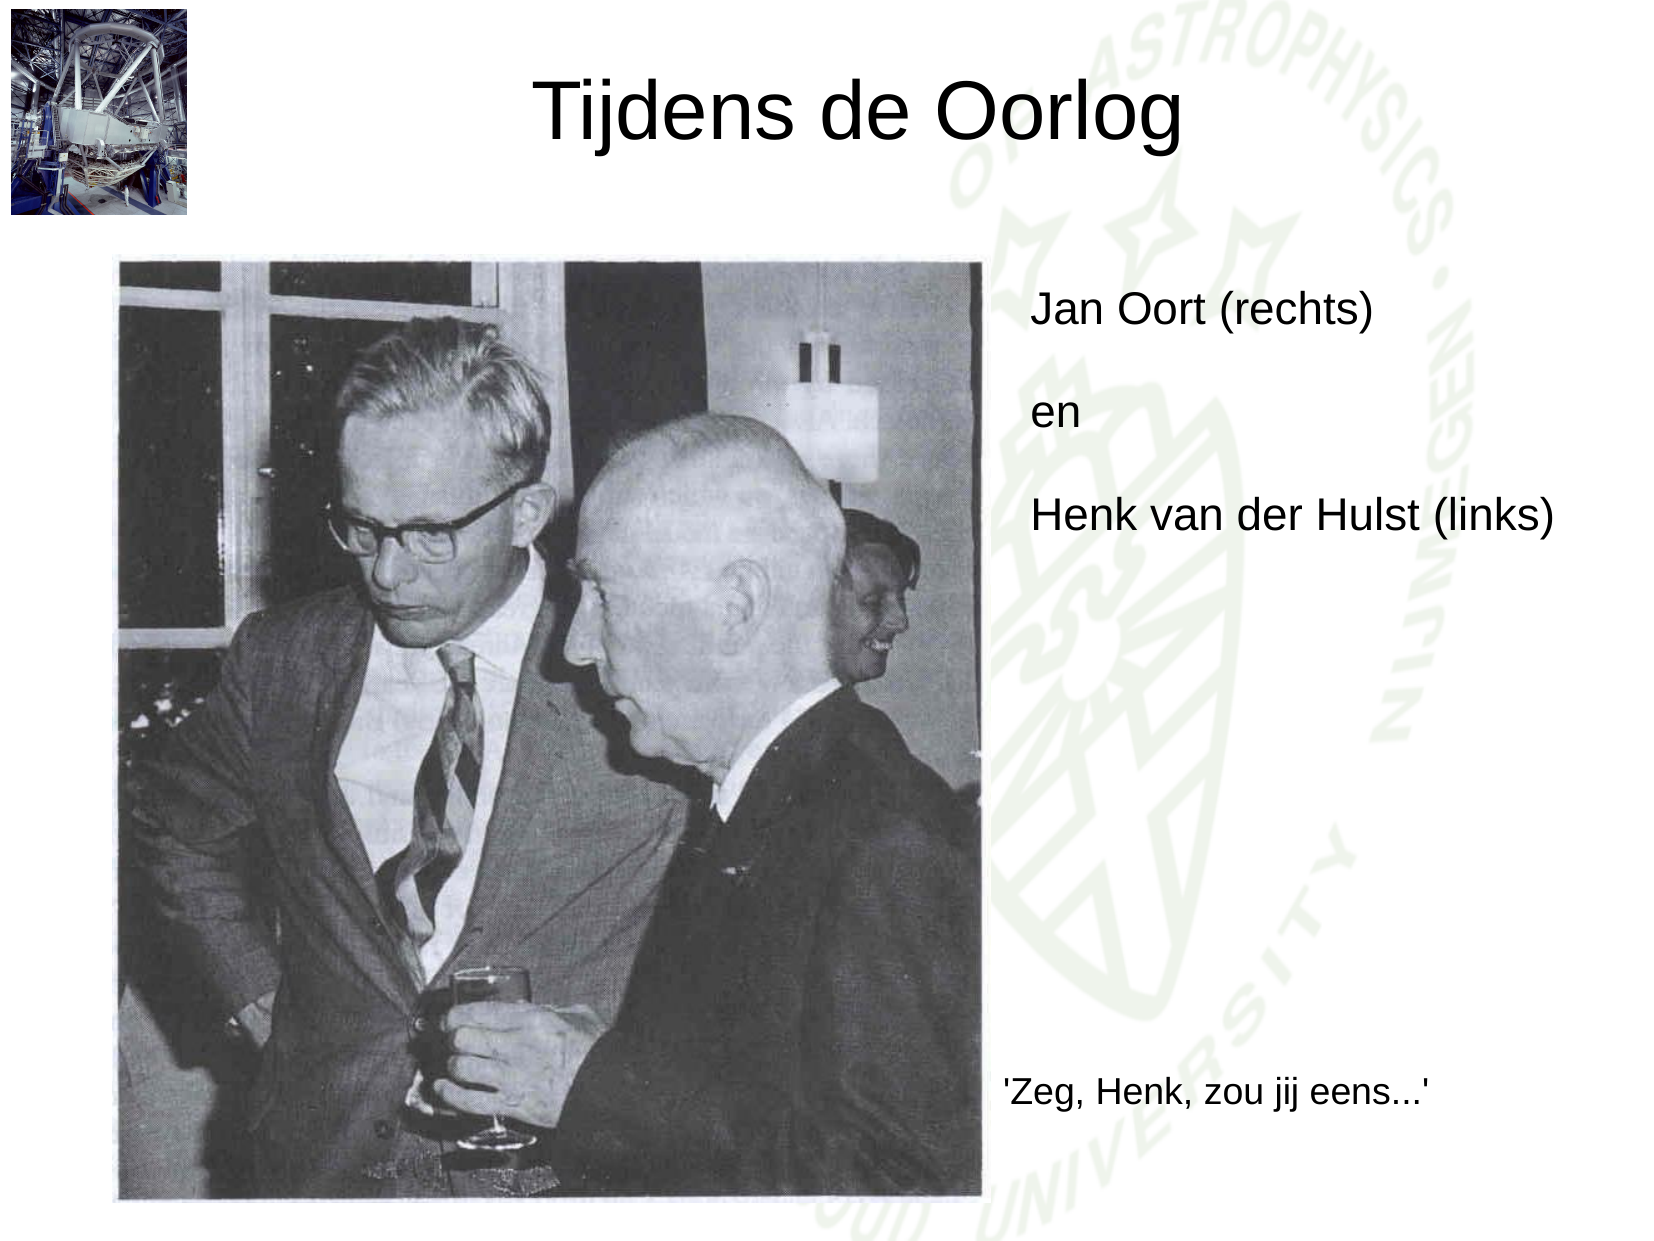

Tijdens de Oorlog
Jan Oort (rechts)
en
Henk van der Hulst (links)
'Zeg, Henk, zou jij eens...'